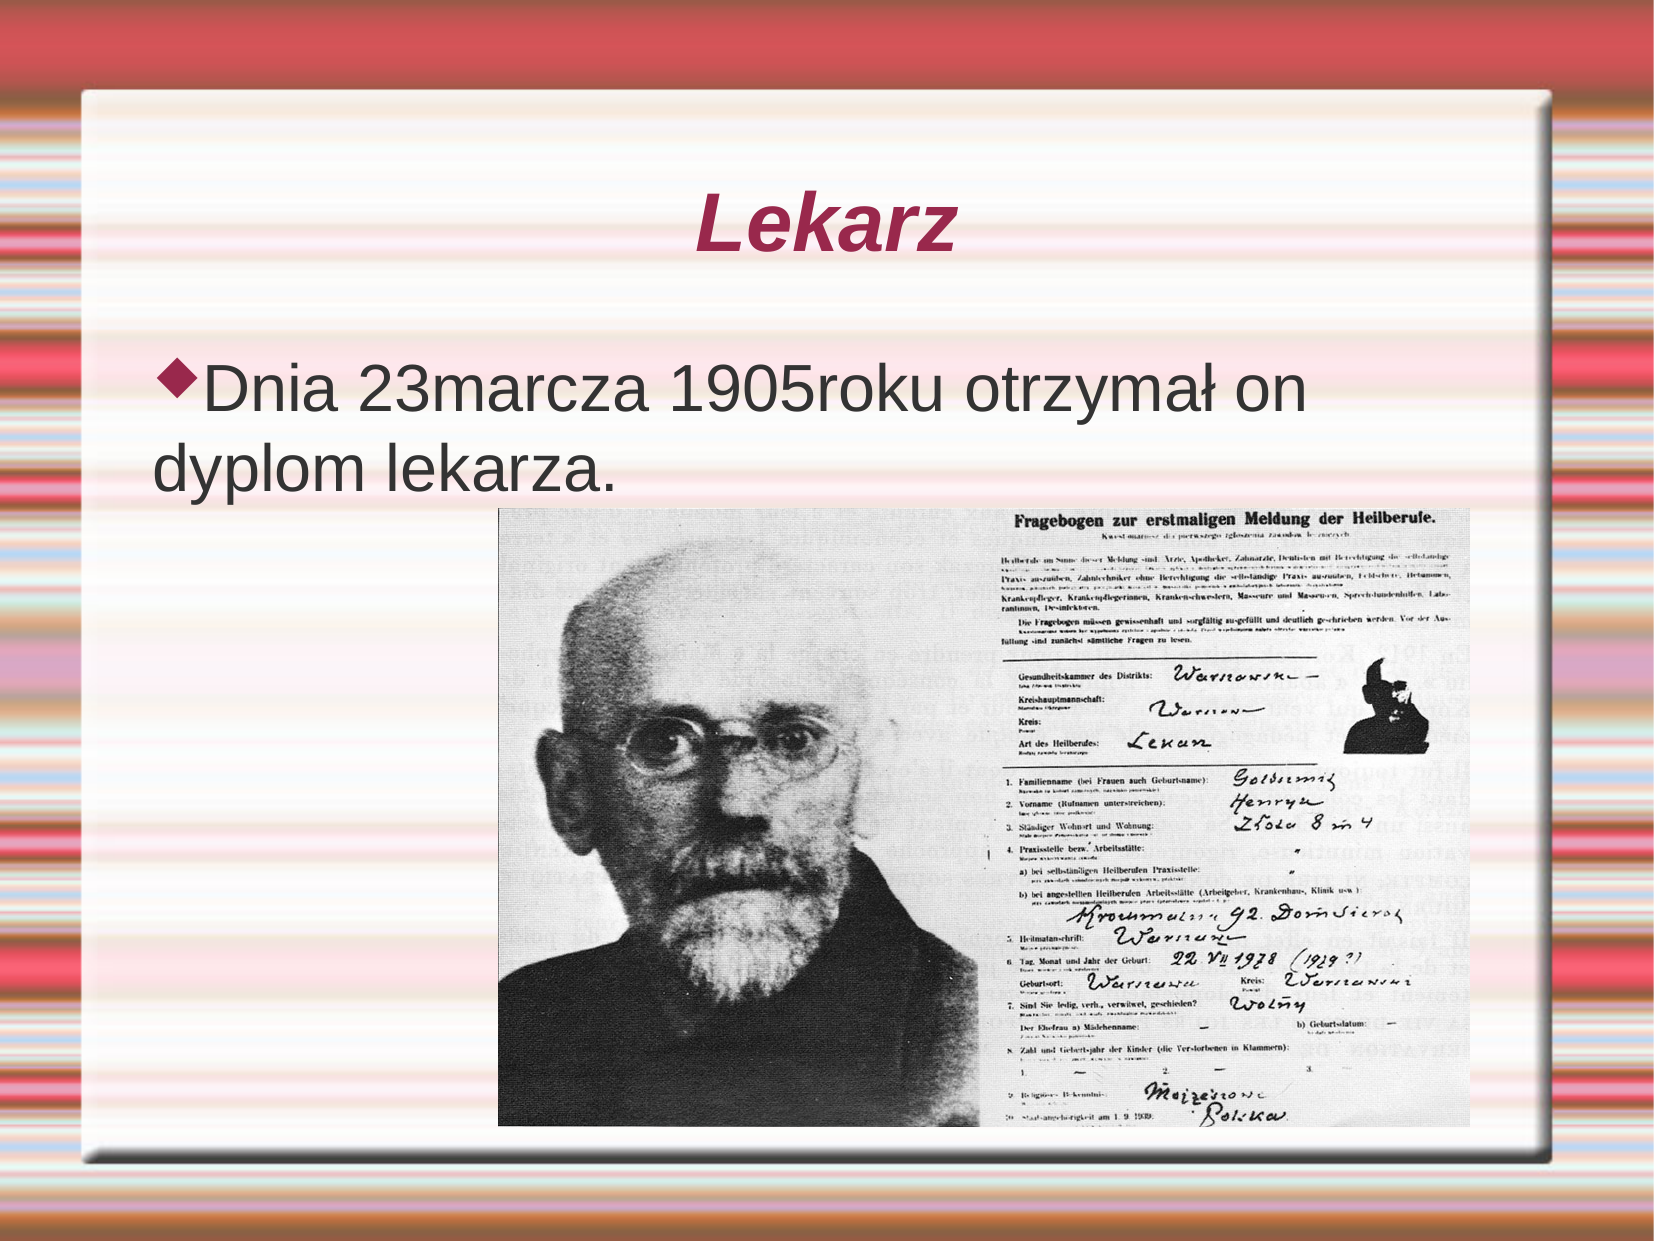

# Lekarz
Dnia 23marcza 1905roku otrzymał on dyplom lekarza.